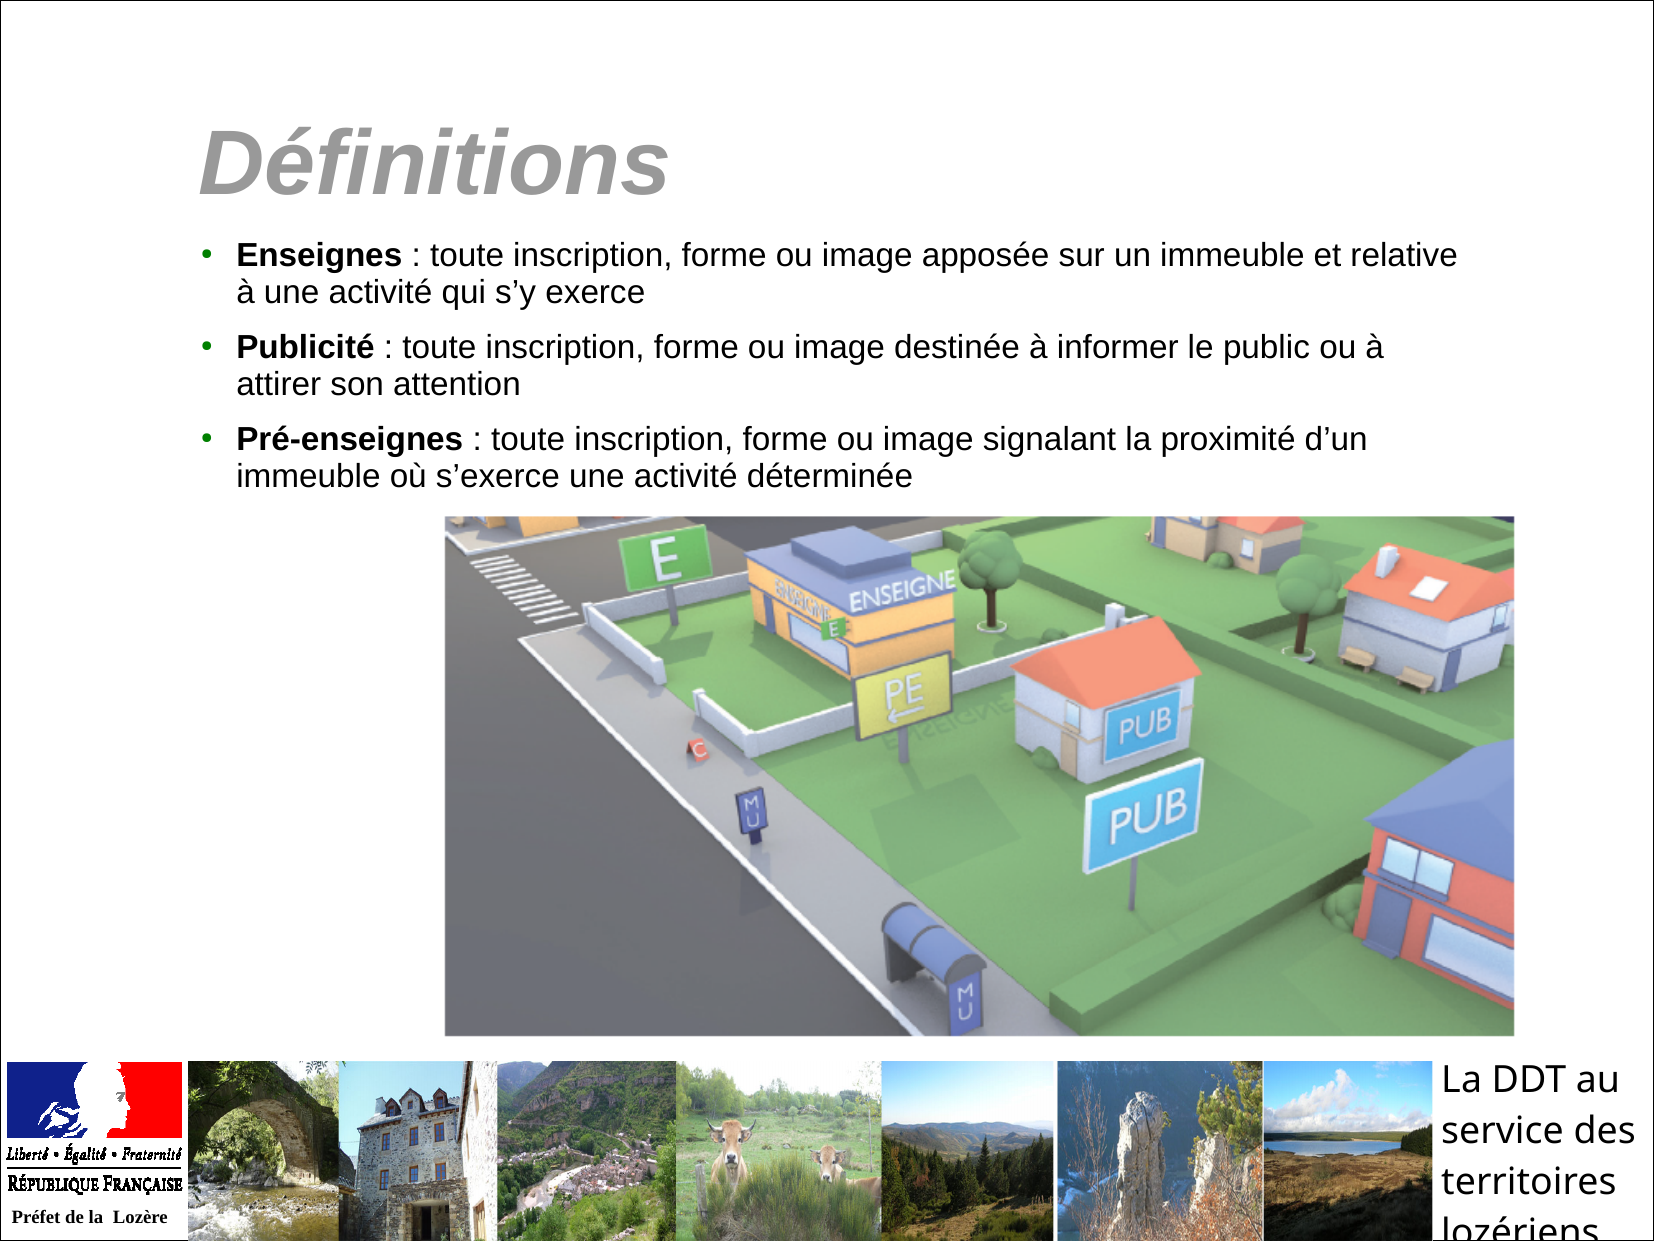

# Définitions
Enseignes : toute inscription, forme ou image apposée sur un immeuble et relative à une activité qui s’y exerce
Publicité : toute inscription, forme ou image destinée à informer le public ou à attirer son attention
Pré-enseignes : toute inscription, forme ou image signalant la proximité d’un immeuble où s’exerce une activité déterminée
3
Pour modifier ces 2 lignes de texte - Se positionner sur la 2ème page du diaporama.
ET dans le menu "Affichage" , choisir ” En-tête et pied de page ”.